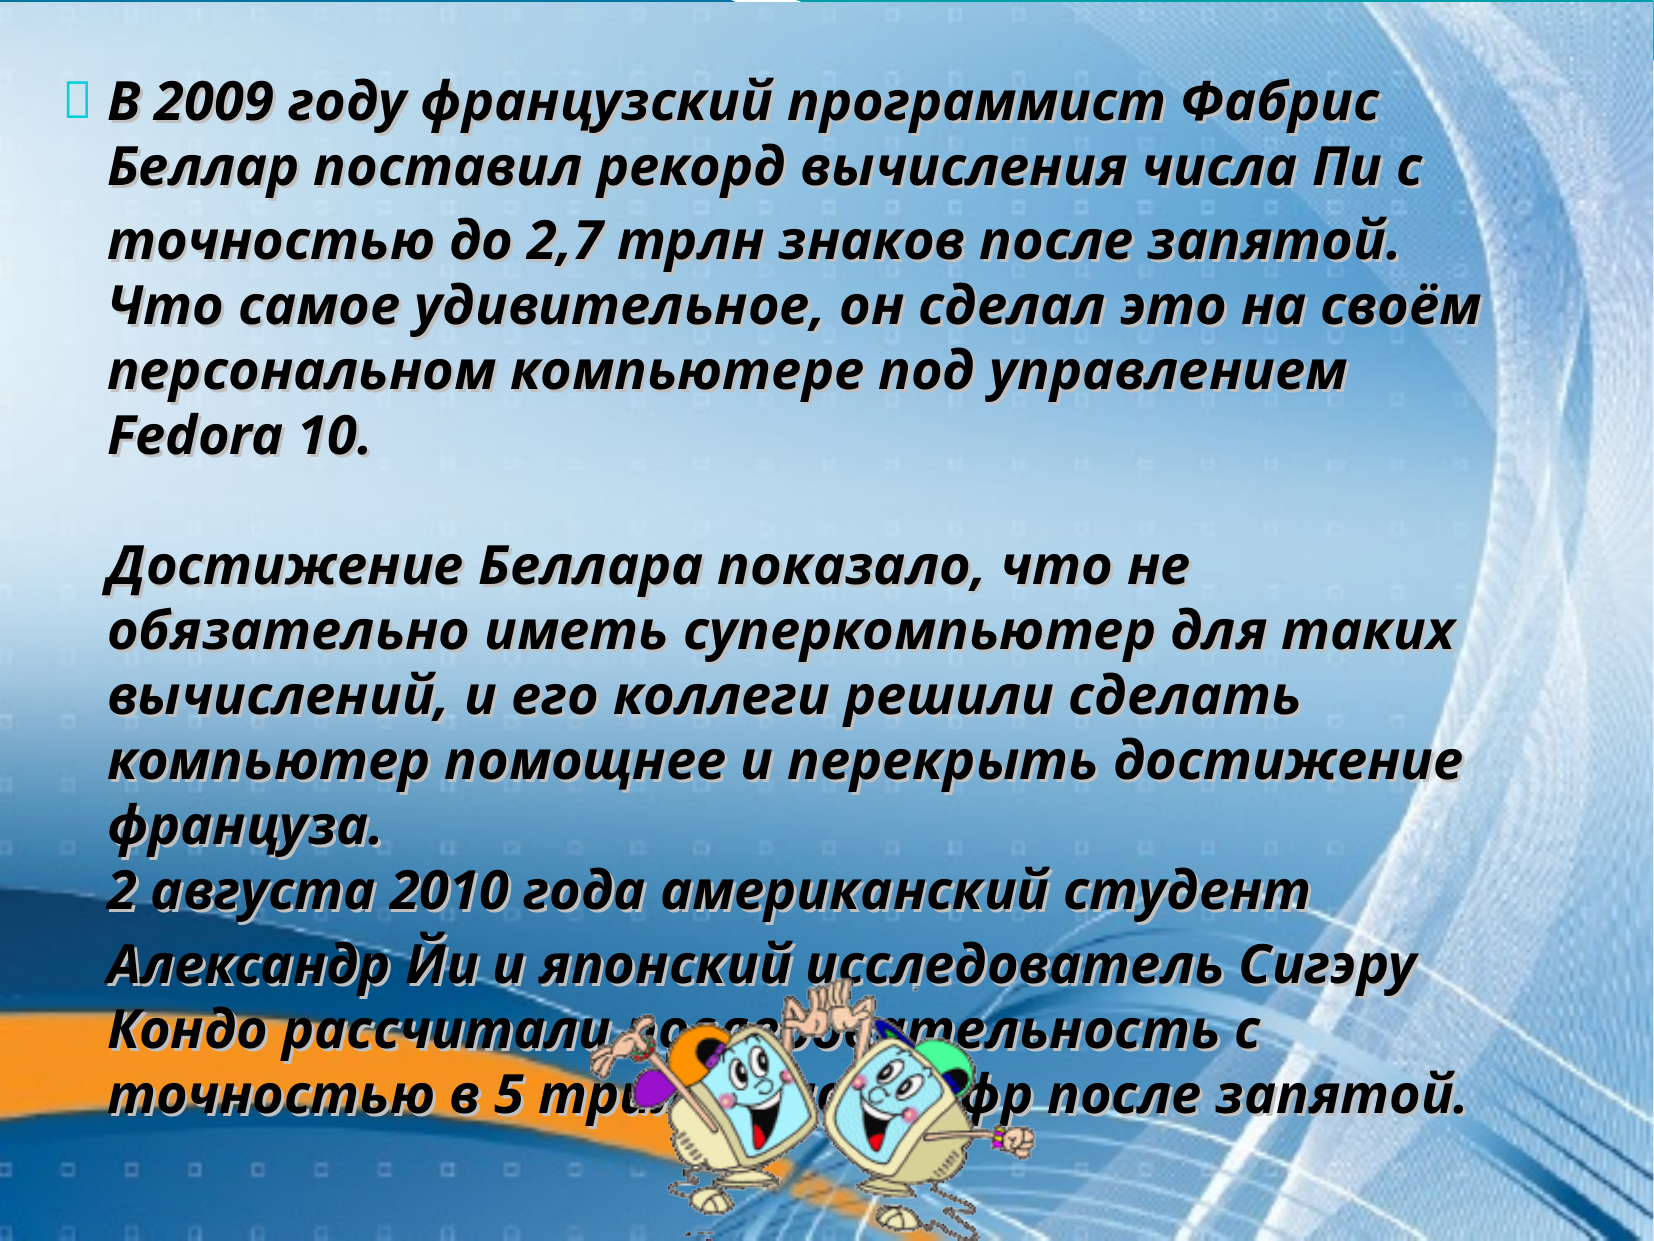

# В 2009 году французский программист Фабрис Беллар поставил рекорд вычисления числа Пи с точностью до 2,7 трлн знаков после запятой. Что самое удивительное, он сделал это на своём персональном компьютере под управлением Fedora 10. Достижение Беллара показало, что не обязательно иметь суперкомпьютер для таких вычислений, и его коллеги решили сделать компьютер помощнее и перекрыть достижение француза. 2 августа 2010 года американский студент Александр Йи и японский исследователь Сигэру Кондо рассчитали последовательность с точностью в 5 триллионов цифр после запятой.